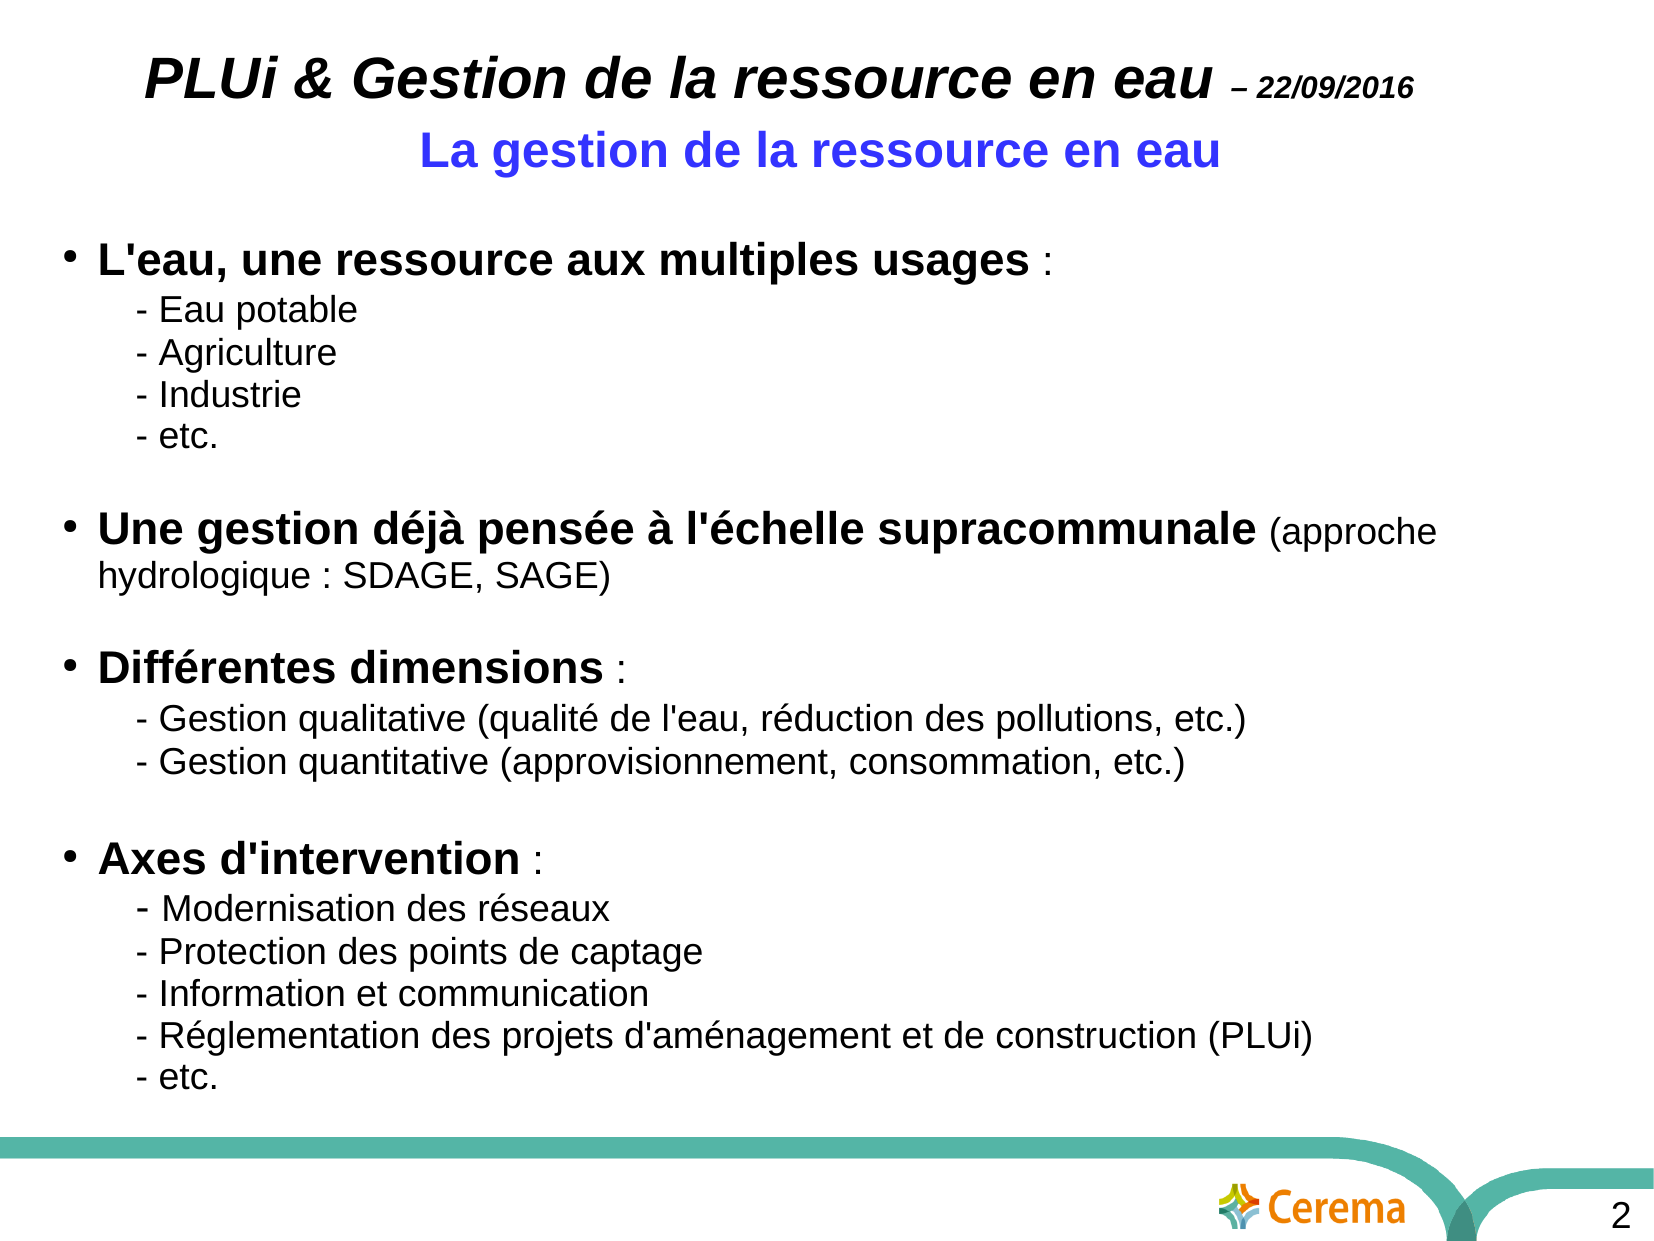

# PLUi & Gestion de la ressource en eau – 22/09/2016
La gestion de la ressource en eau
L'eau, une ressource aux multiples usages :
	- Eau potable
	- Agriculture
	- Industrie
	- etc.
Une gestion déjà pensée à l'échelle supracommunale (approche hydrologique : SDAGE, SAGE)
Différentes dimensions :
	- Gestion qualitative (qualité de l'eau, réduction des pollutions, etc.)
	- Gestion quantitative (approvisionnement, consommation, etc.)
Axes d'intervention :
	- Modernisation des réseaux
	- Protection des points de captage
	- Information et communication
	- Réglementation des projets d'aménagement et de construction (PLUi)
	- etc.